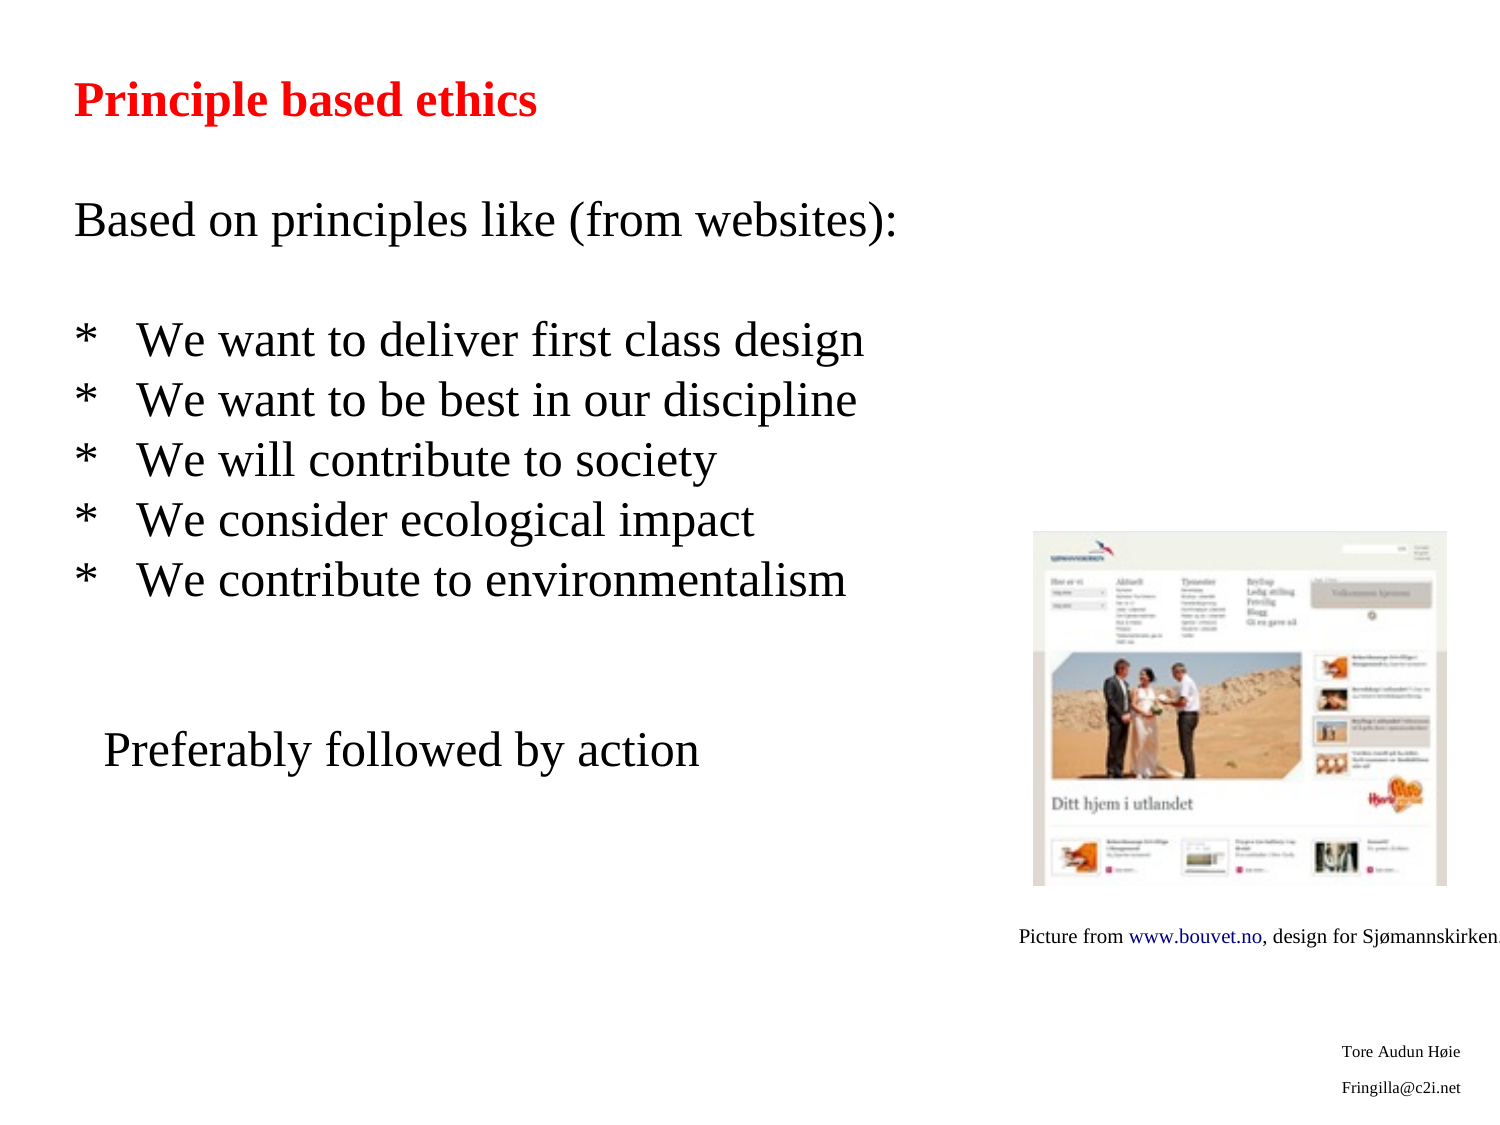

Principle based ethics
Based on principles like (from websites):
* We want to deliver first class design
* We want to be best in our discipline
* We will contribute to society
* We consider ecological impact
* We contribute to environmentalism
Preferably followed by action
Picture from www.bouvet.no, design for Sjømannskirken.
Tore Audun Høie
Fringilla@c2i.net